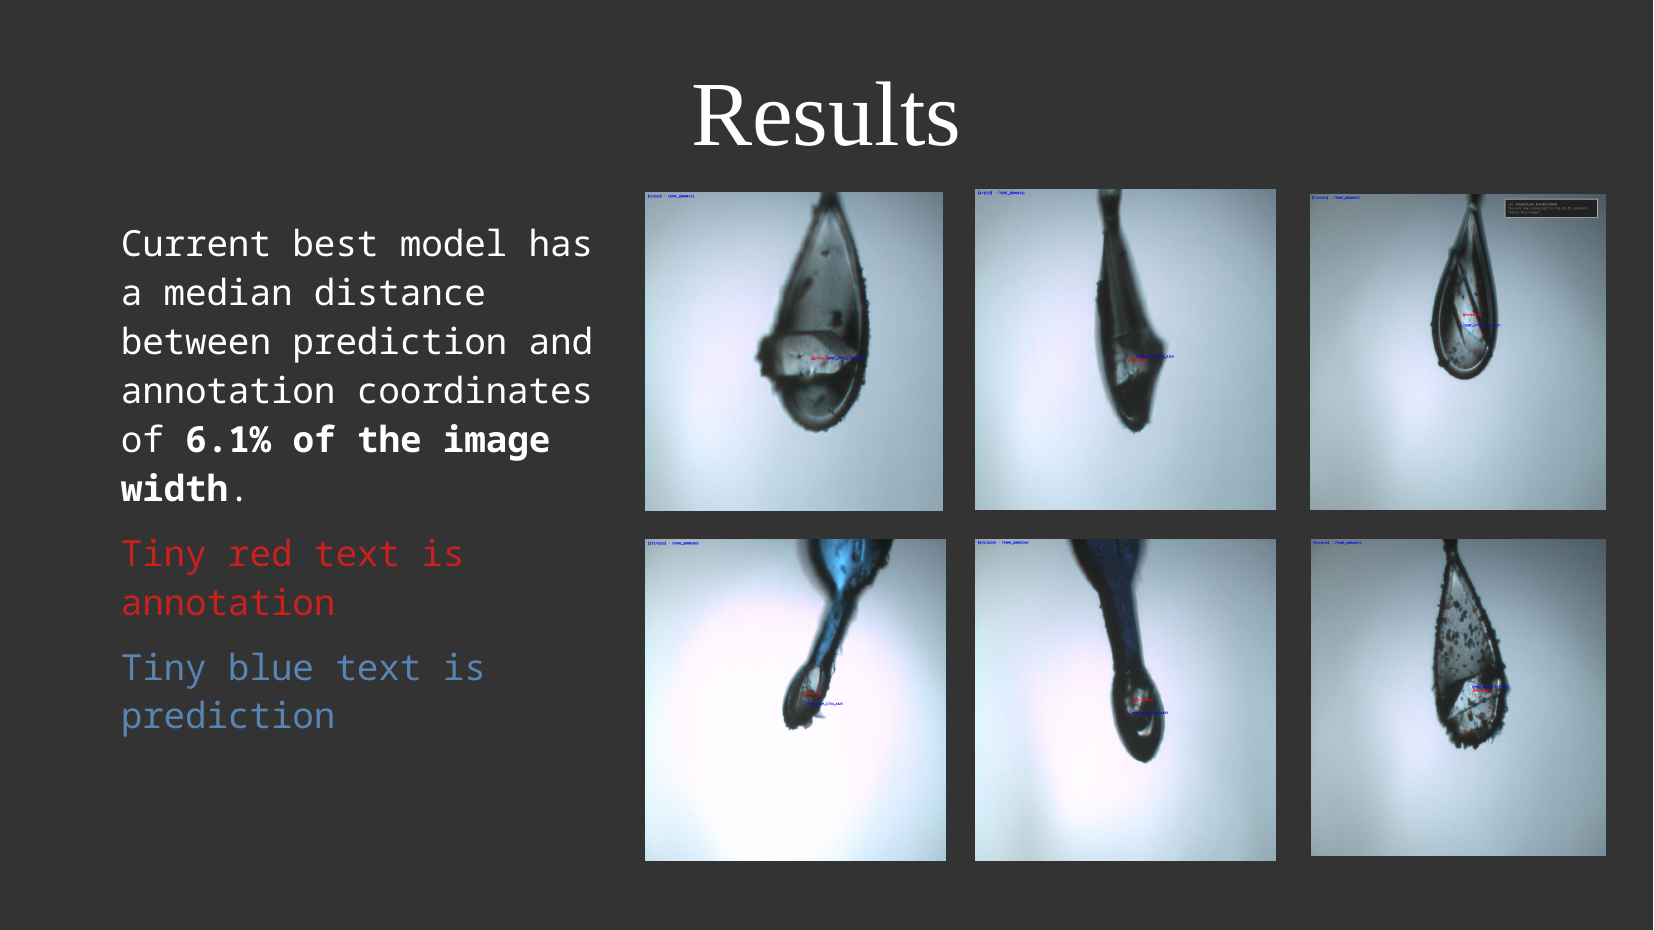

# Results
Current best model has a median distance between prediction and annotation coordinates of 6.1% of the image width.
Tiny red text is annotation
Tiny blue text is prediction